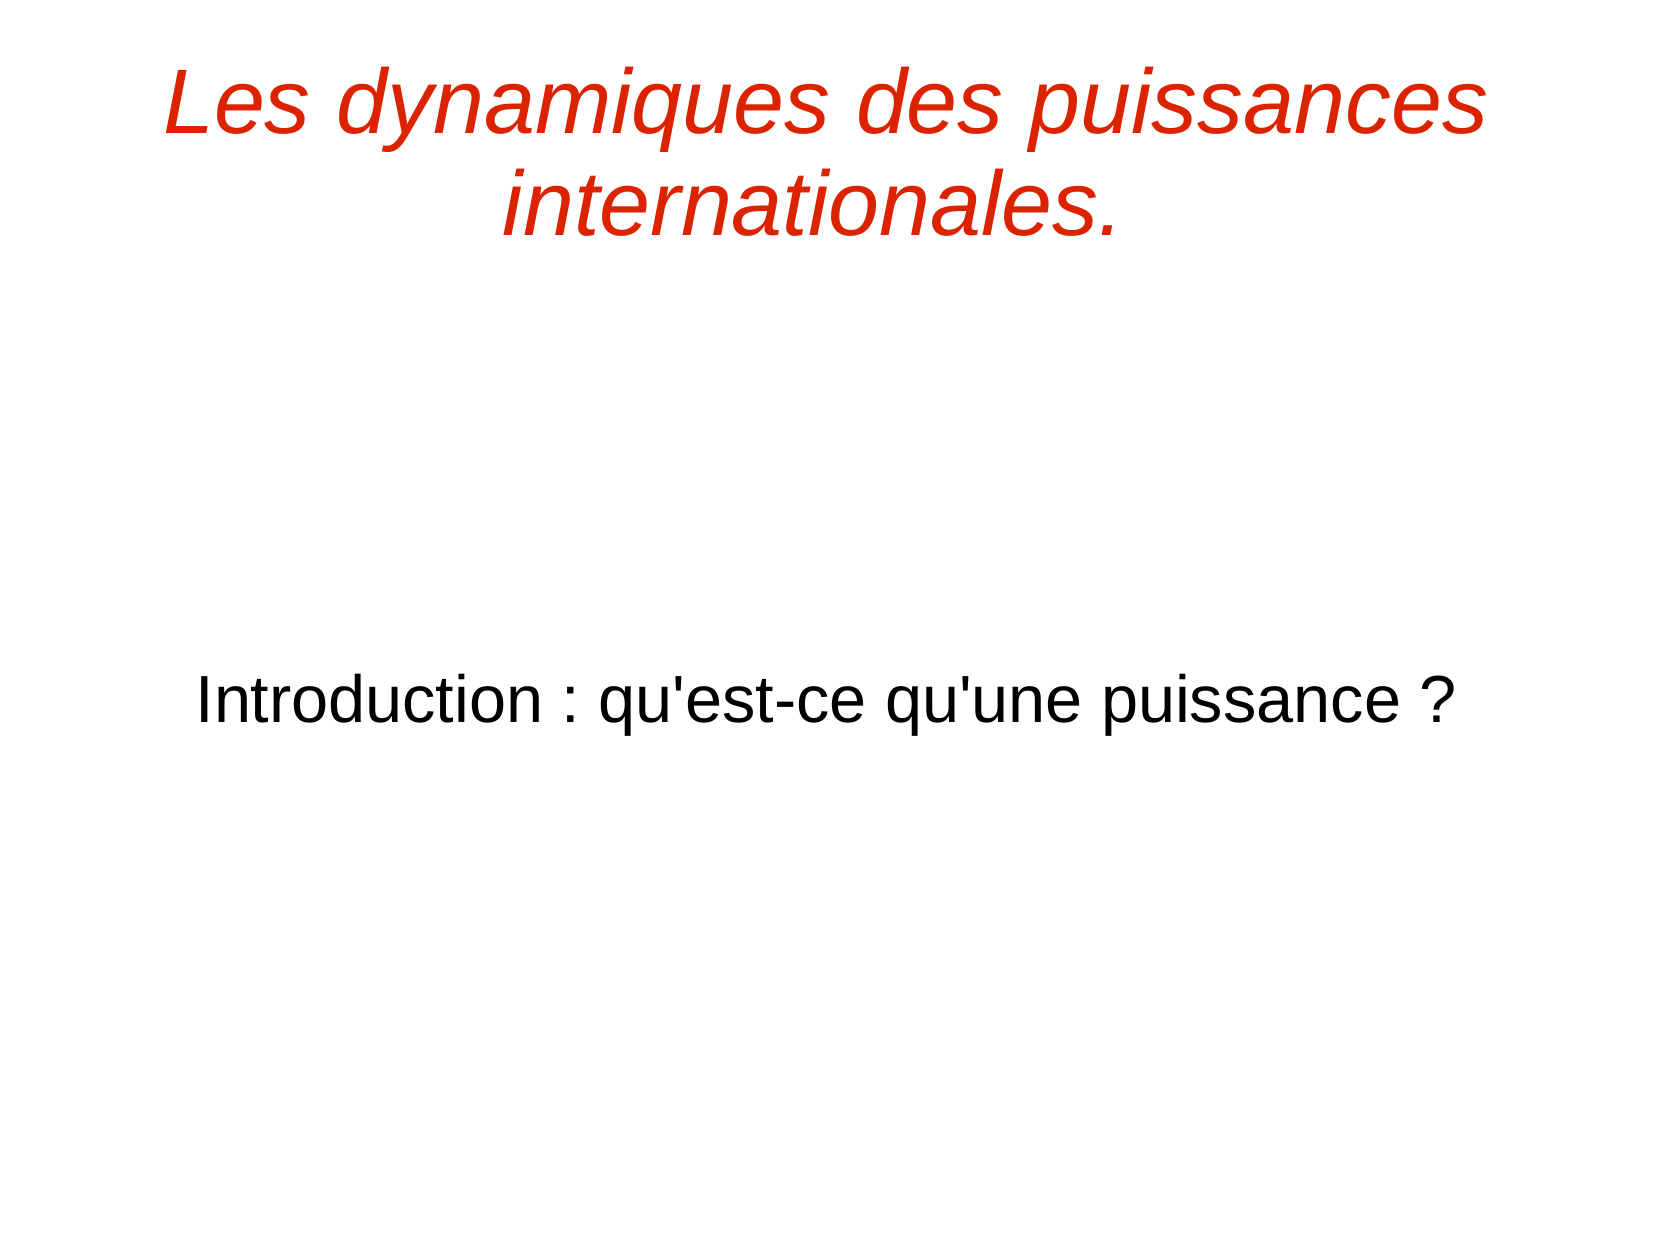

# Les dynamiques des puissances internationales.
Introduction : qu'est-ce qu'une puissance ?